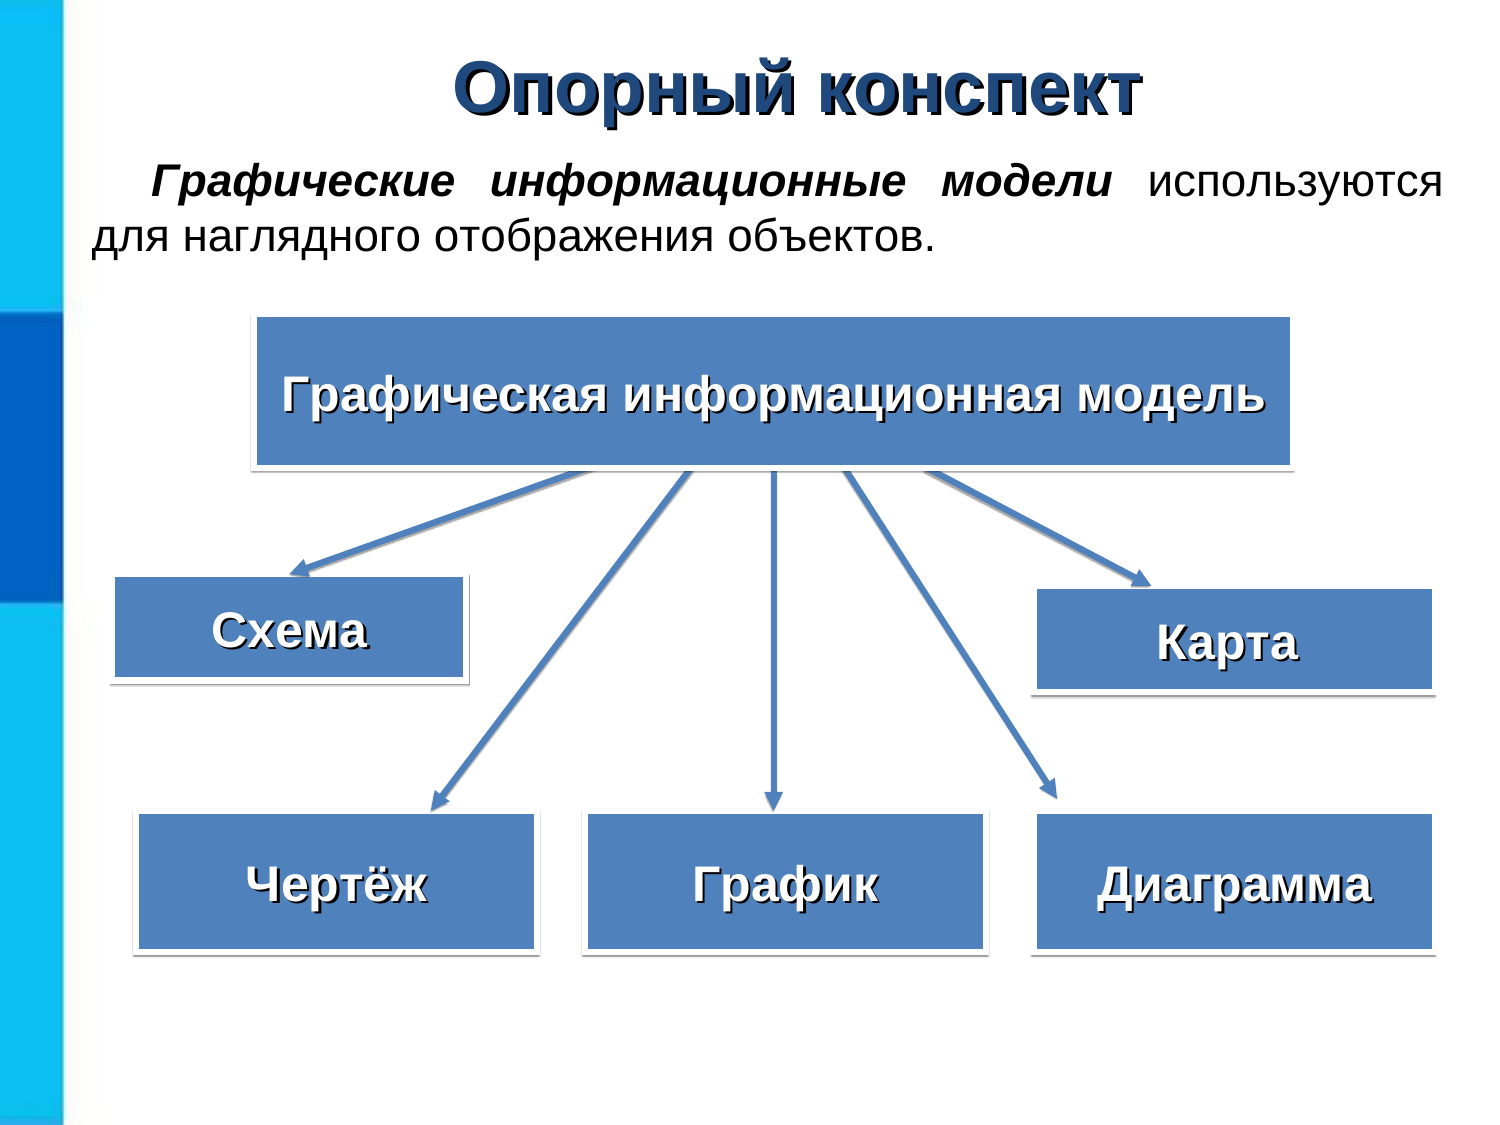

Опорный конспект
Графические информационные модели используются для наглядного отображения объектов.
Графическая информационная модель
Схема
Карта
Чертёж
График
Диаграмма